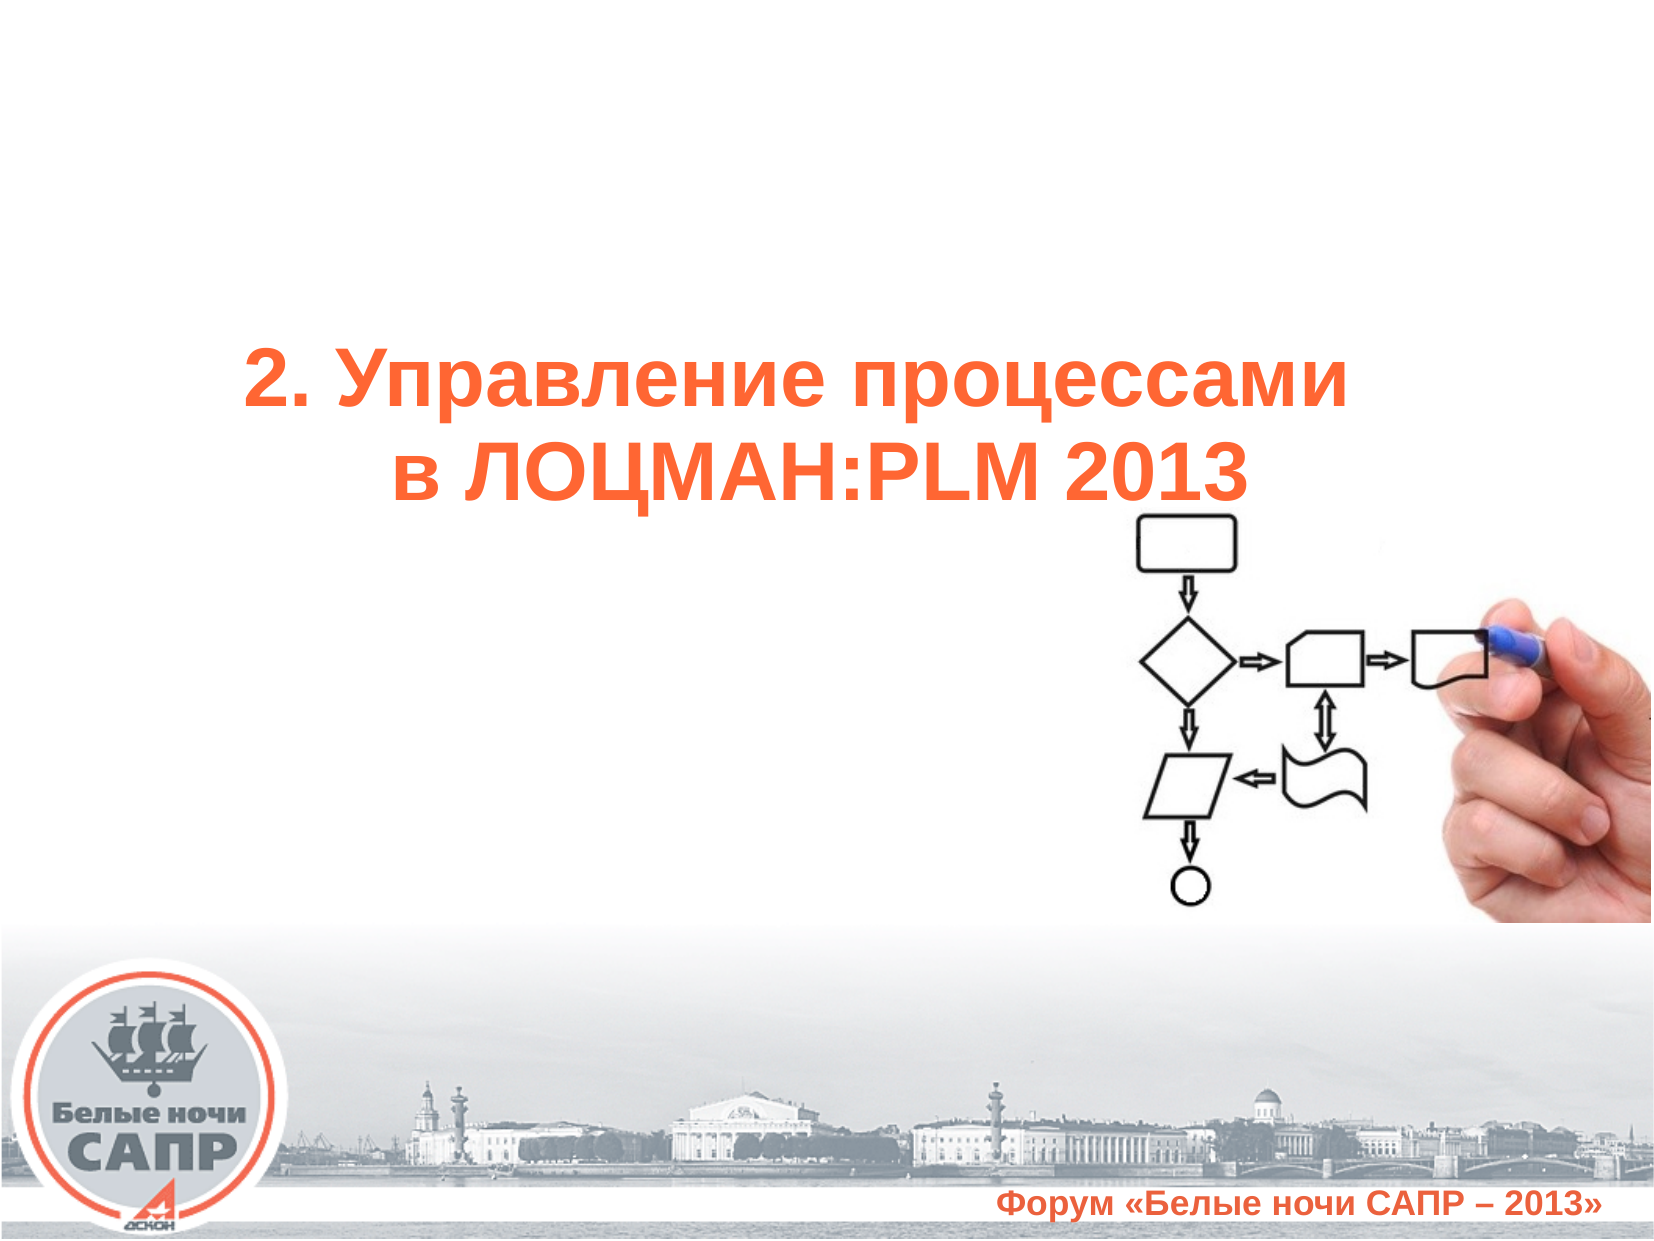

#
2. Управление процессами
в ЛОЦМАН:PLM 2013